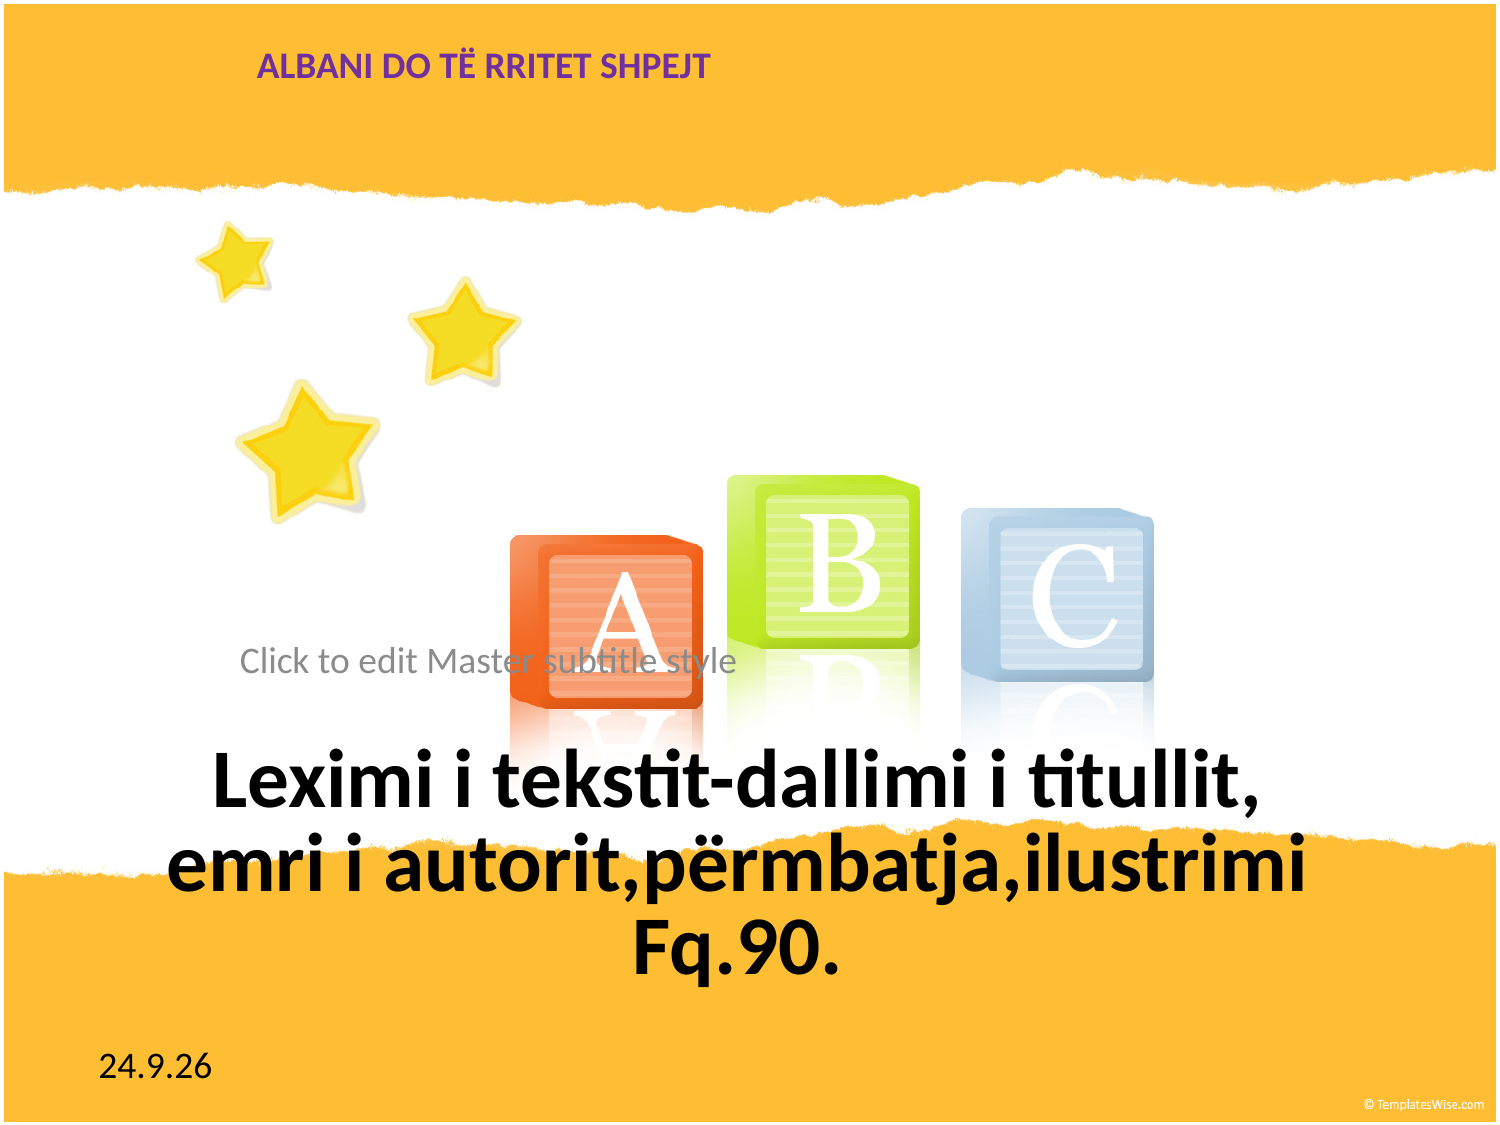

ALBANI DO TË RRITET SHPEJT
# Leximi i tekstit-dallimi i titullit, emri i autorit,përmbatja,ilustrimi Fq.90.